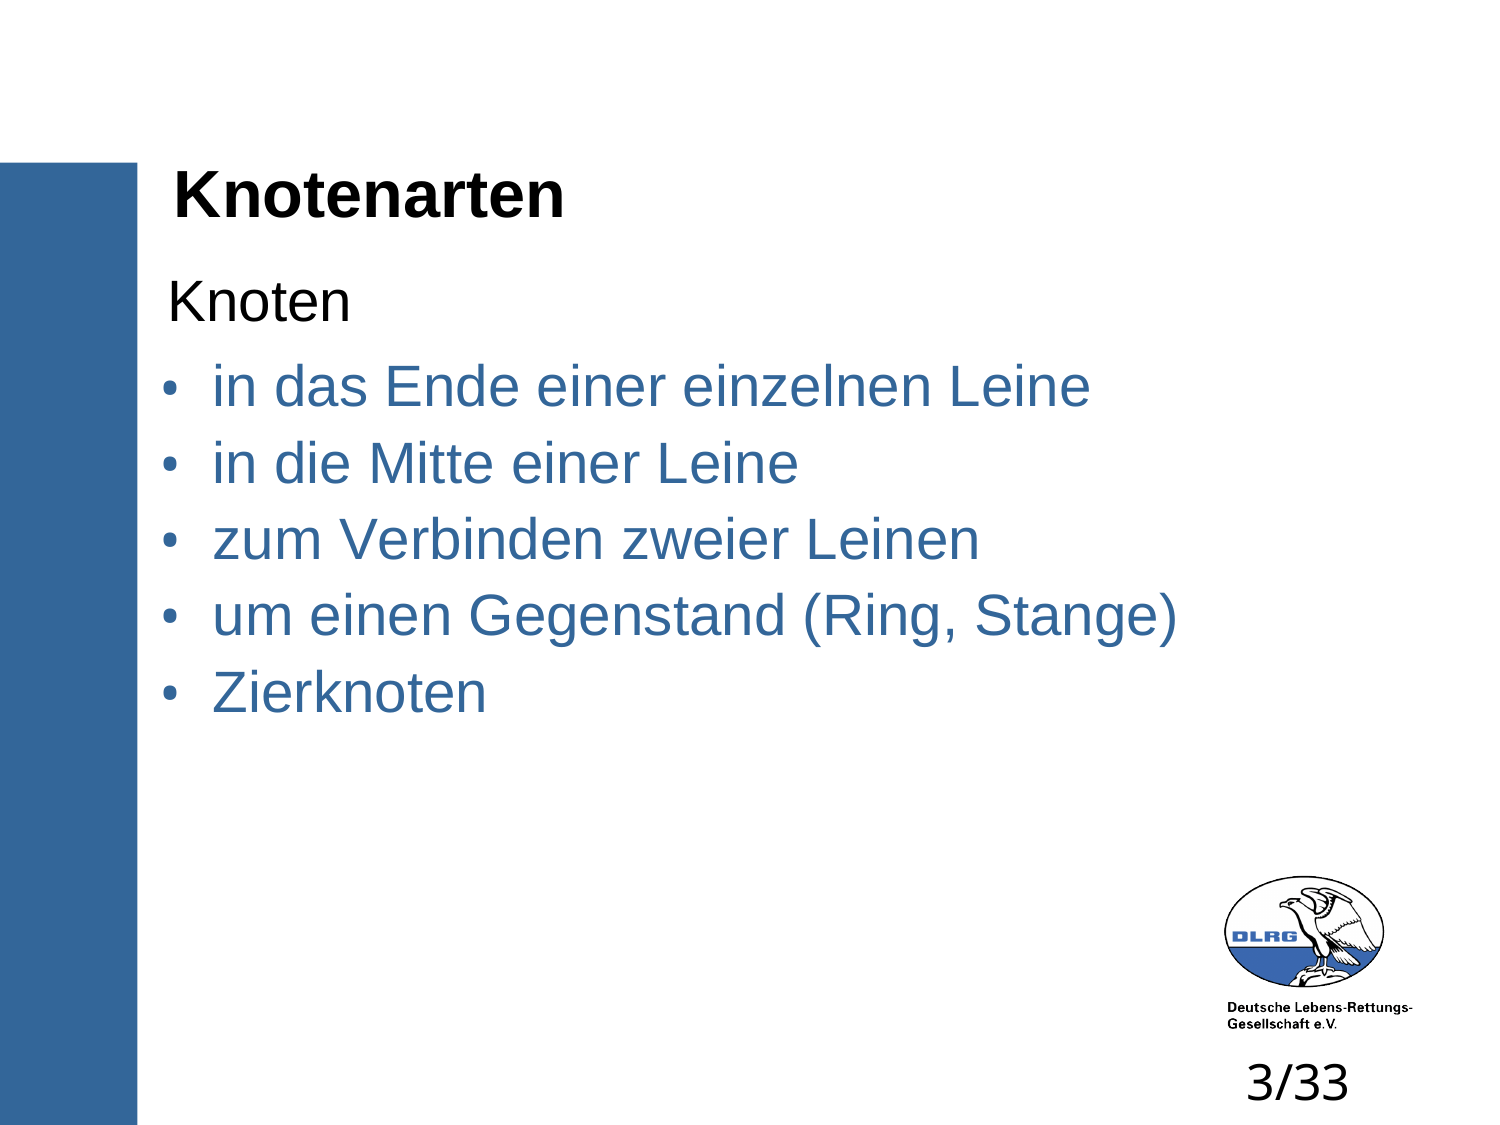

# Knotenarten
Knoten
in das Ende einer einzelnen Leine
in die Mitte einer Leine
zum Verbinden zweier Leinen
um einen Gegenstand (Ring, Stange)
Zierknoten